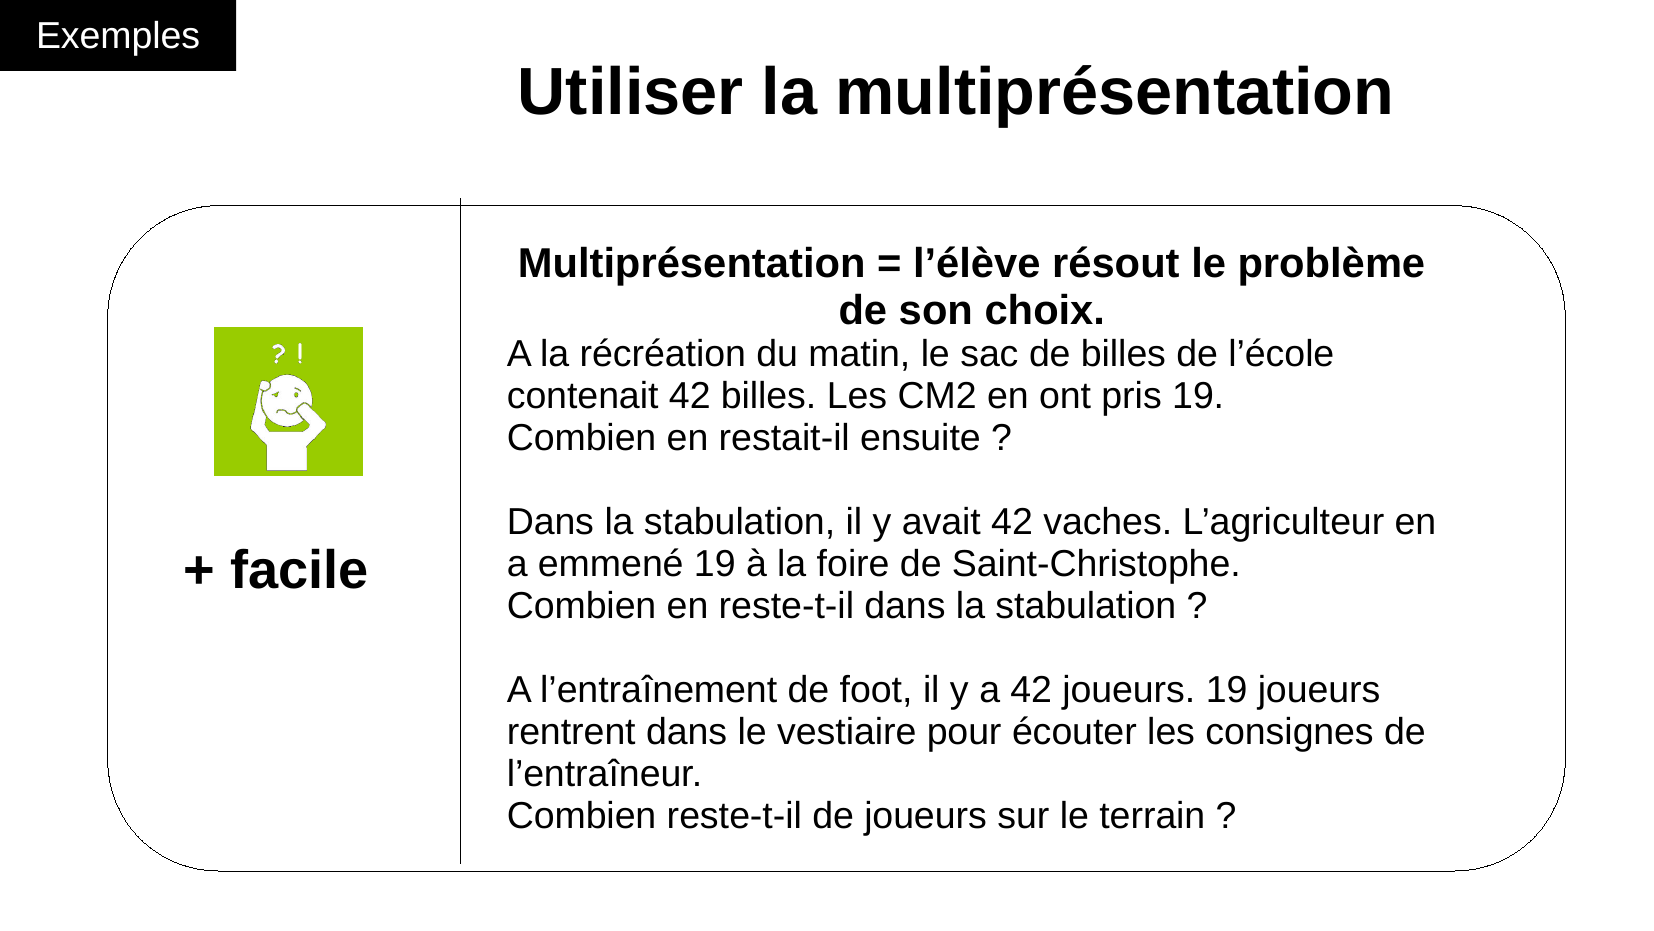

Exemples
Utiliser la multiprésentation
Multiprésentation = l’élève résout le problème de son choix.
A la récréation du matin, le sac de billes de l’école contenait 42 billes. Les CM2 en ont pris 19.
Combien en restait-il ensuite ?
Dans la stabulation, il y avait 42 vaches. L’agriculteur en a emmené 19 à la foire de Saint-Christophe.
Combien en reste-t-il dans la stabulation ?
A l’entraînement de foot, il y a 42 joueurs. 19 joueurs rentrent dans le vestiaire pour écouter les consignes de l’entraîneur.
Combien reste-t-il de joueurs sur le terrain ?
+ facile